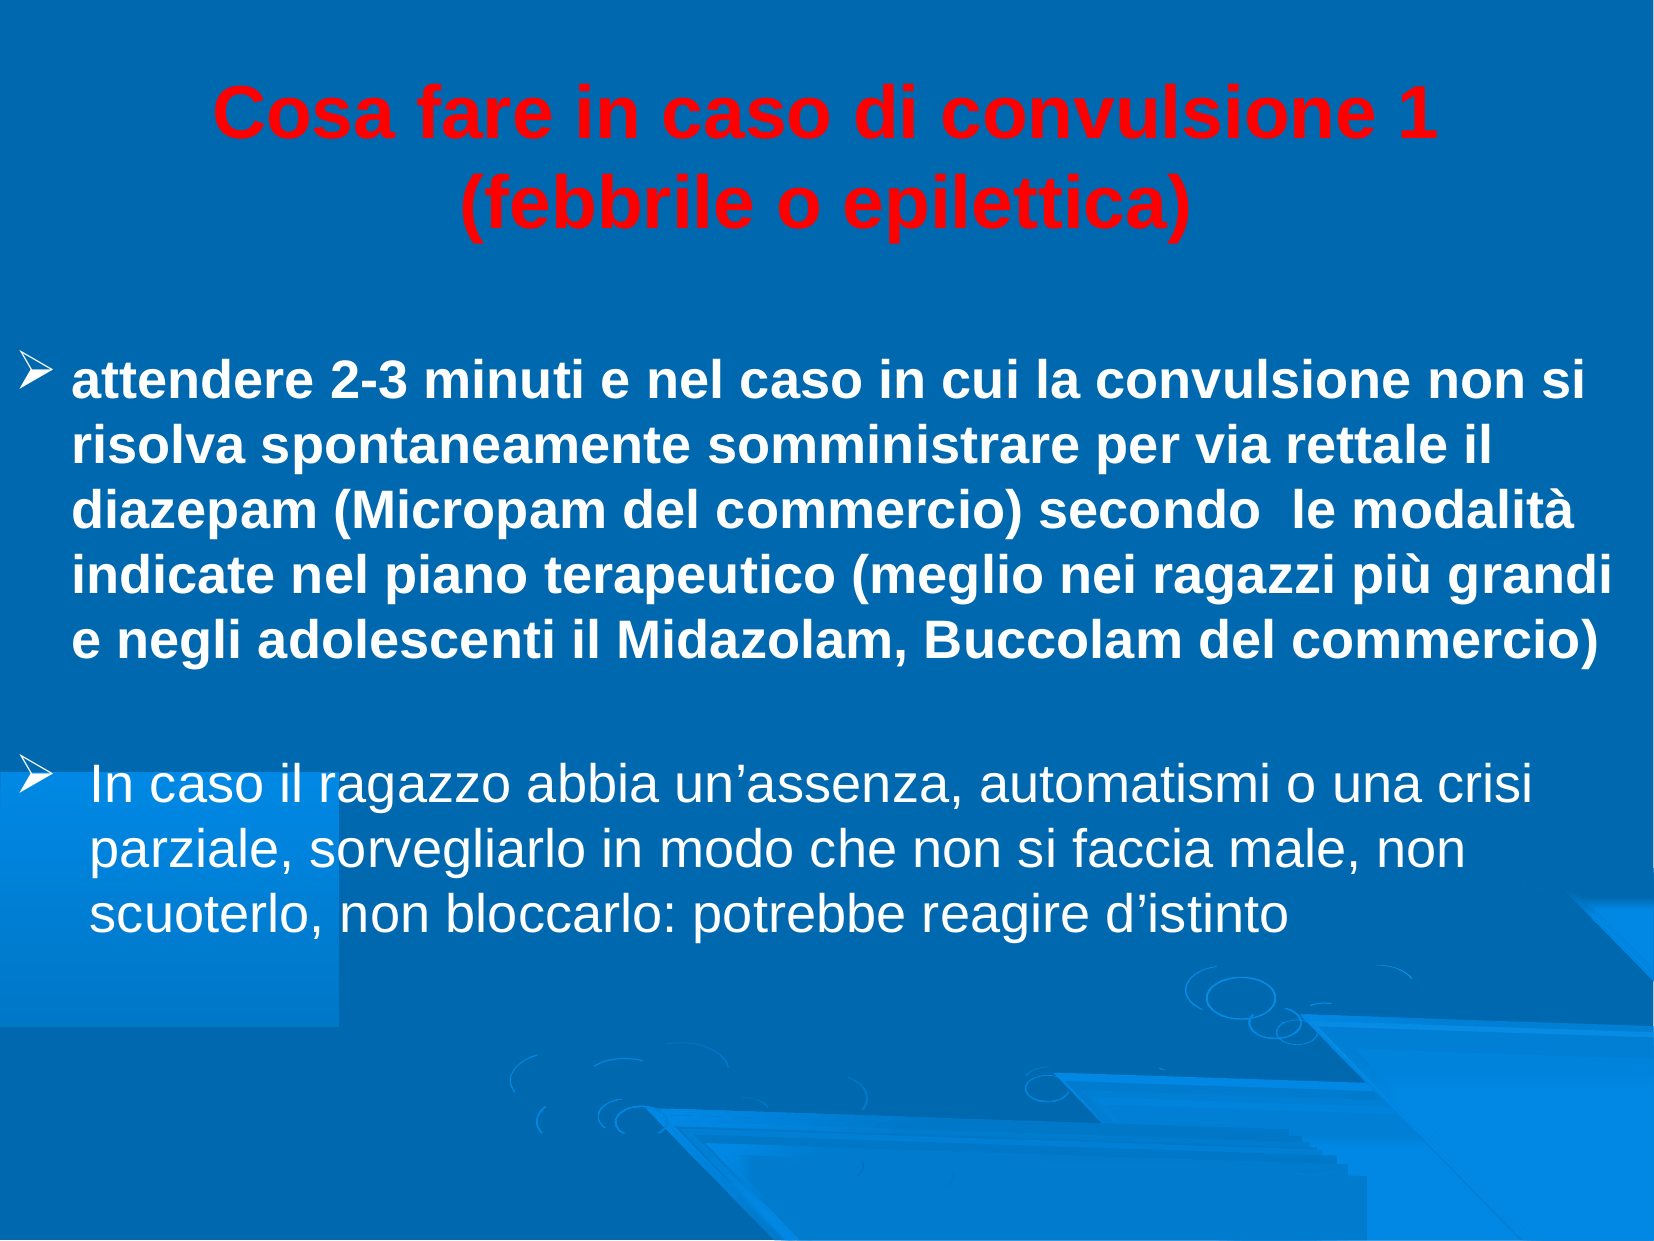

# Cosa fare in caso di convulsione 1 (febbrile o epilettica)
attendere 2-3 minuti e nel caso in cui la convulsione non si risolva spontaneamente somministrare per via rettale il diazepam (Micropam del commercio) secondo le modalità indicate nel piano terapeutico (meglio nei ragazzi più grandi e negli adolescenti il Midazolam, Buccolam del commercio)
In caso il ragazzo abbia un’assenza, automatismi o una crisi parziale, sorvegliarlo in modo che non si faccia male, non scuoterlo, non bloccarlo: potrebbe reagire d’istinto